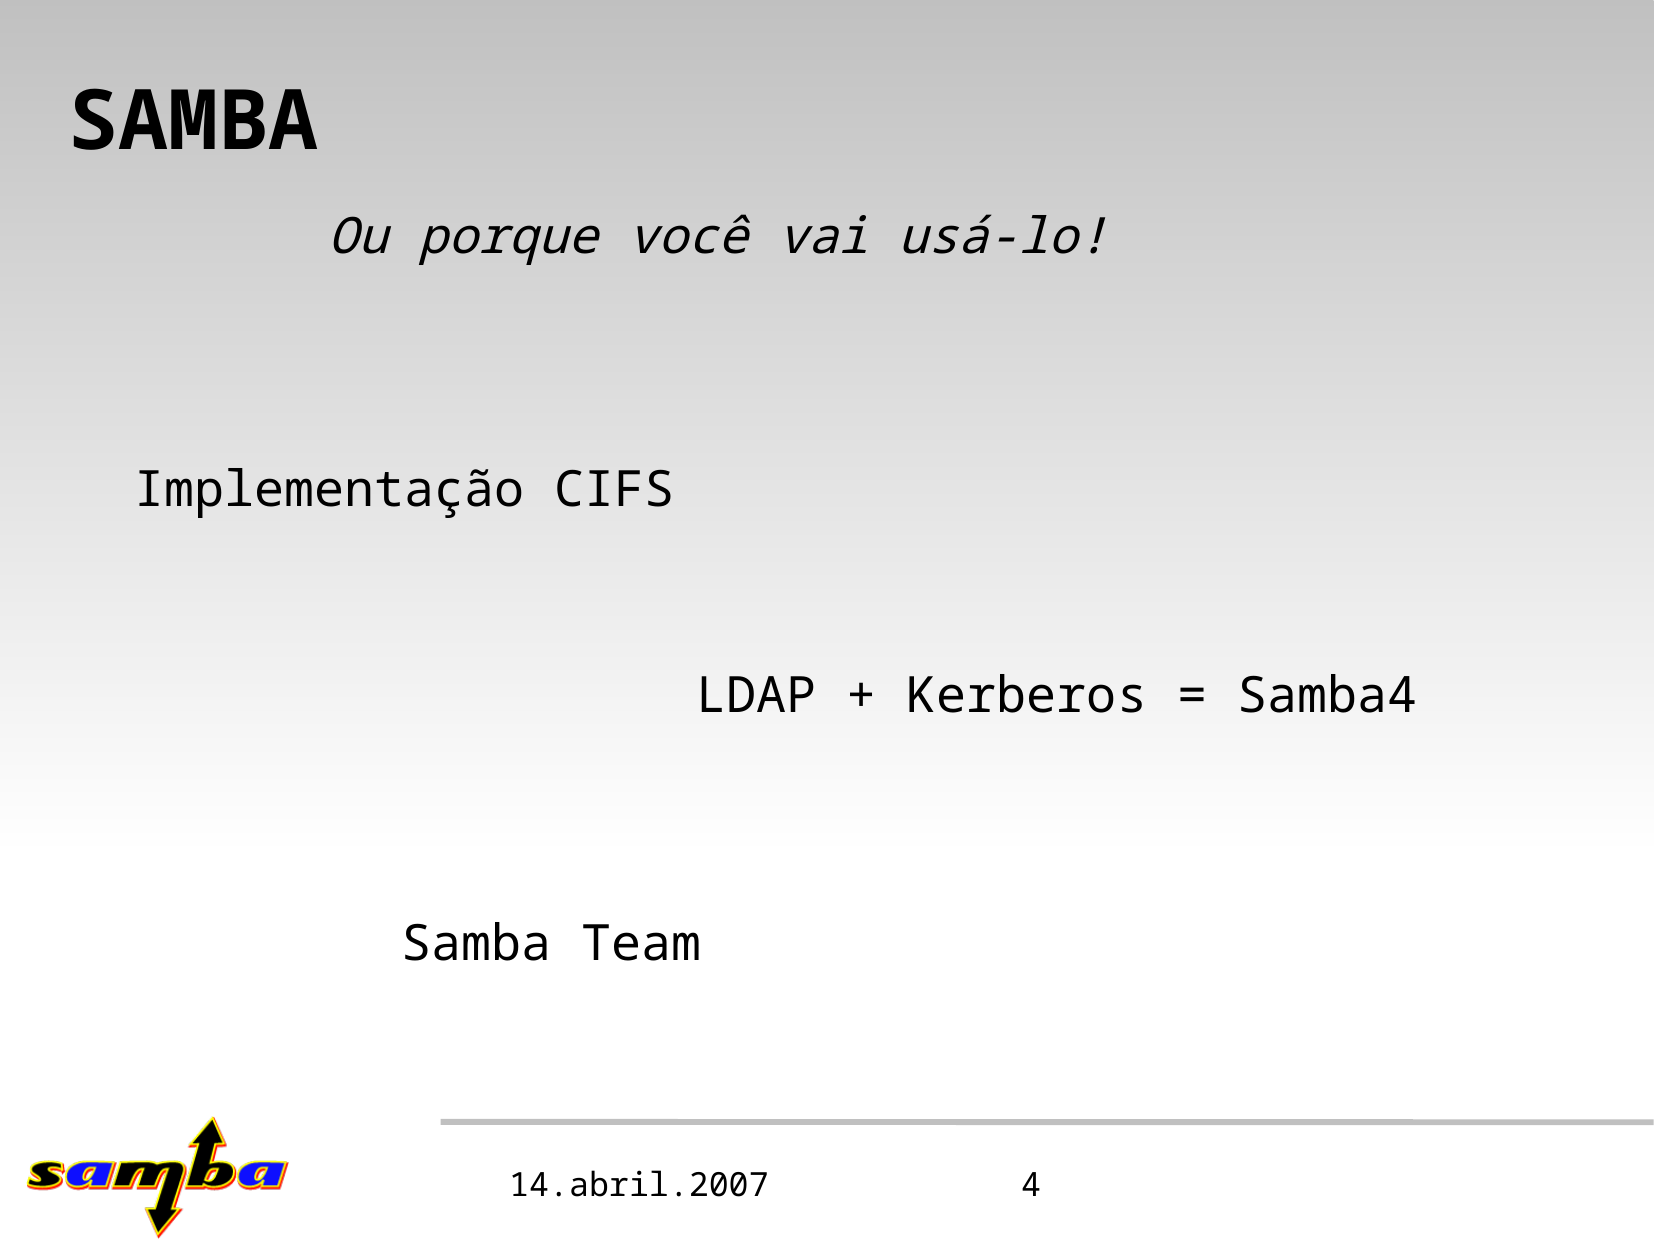

SAMBA
Ou porque você vai usá-lo!
Implementação CIFS
LDAP + Kerberos = Samba4
Samba Team